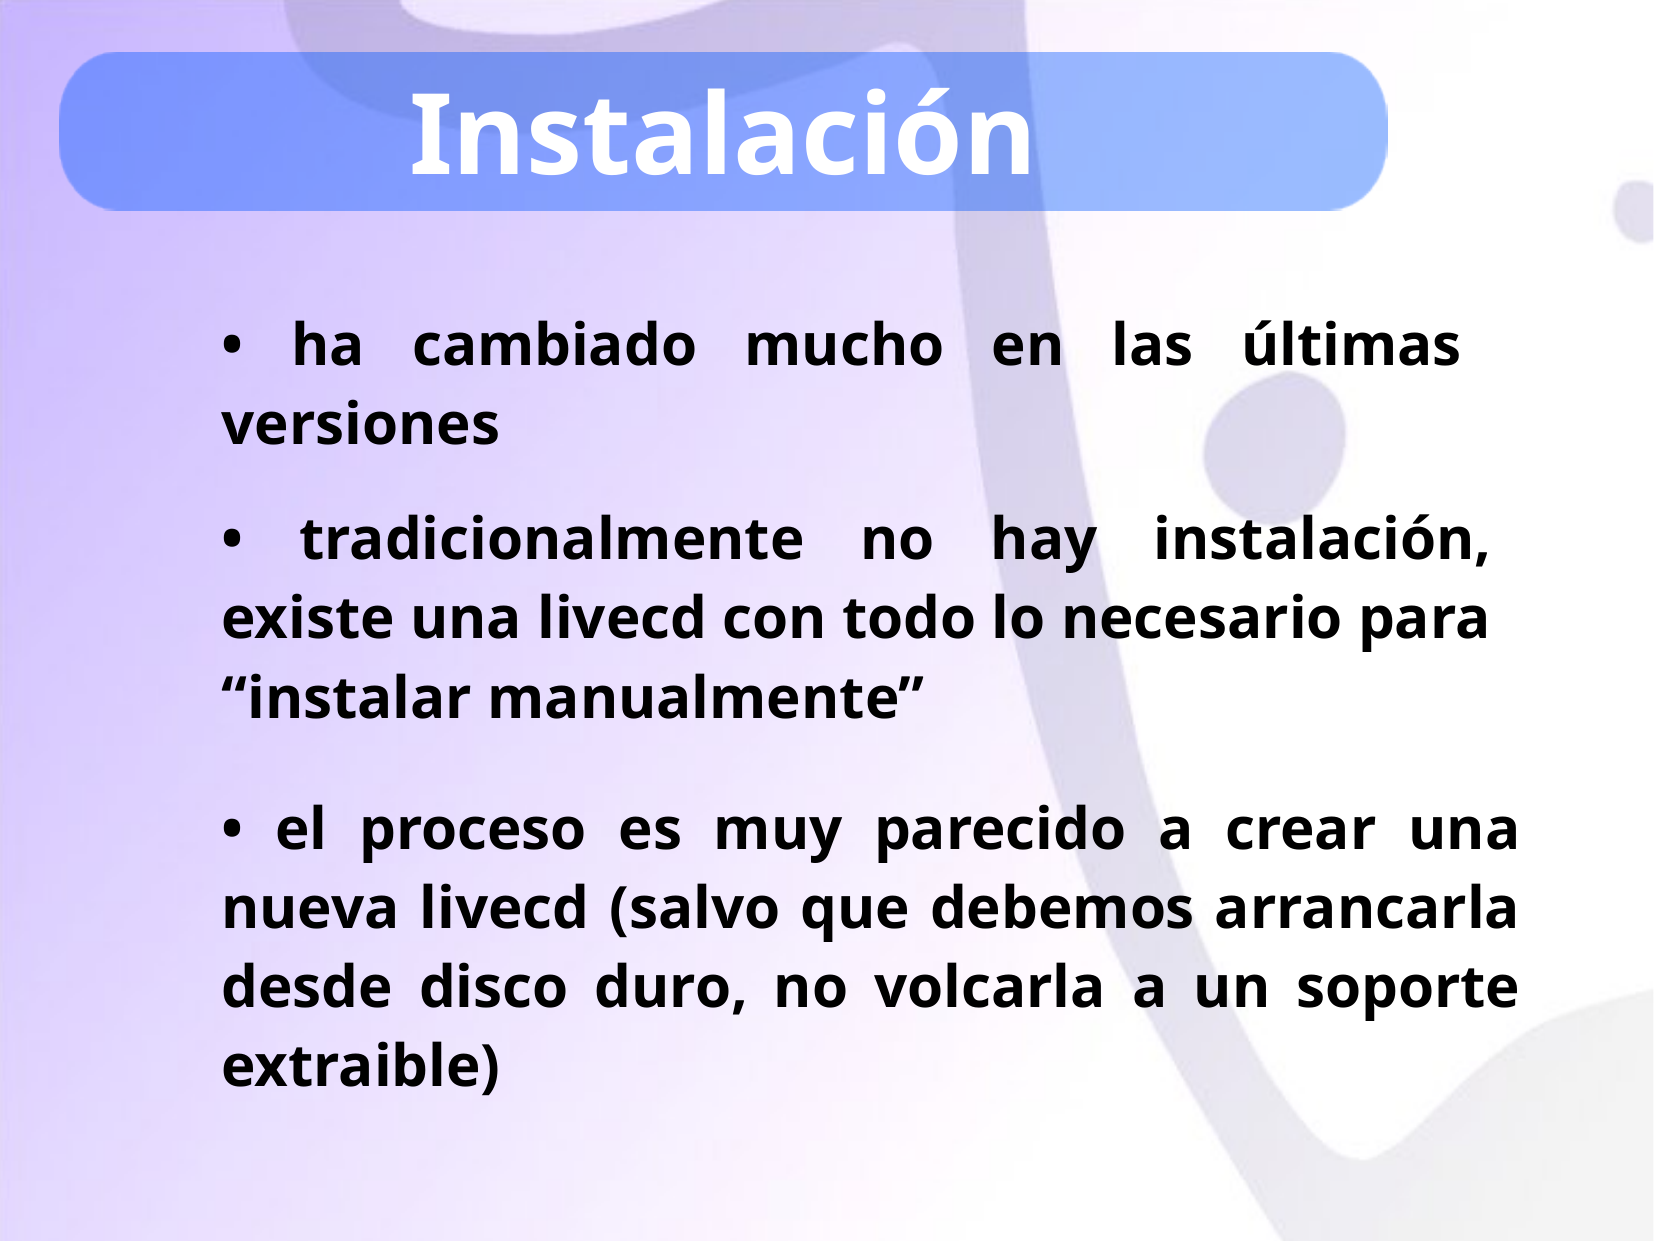

Instalación
• ha cambiado mucho en las últimas versiones
• tradicionalmente no hay instalación, existe una livecd con todo lo necesario para “instalar manualmente”
• el proceso es muy parecido a crear una nueva livecd (salvo que debemos arrancarla desde disco duro, no volcarla a un soporte extraible)